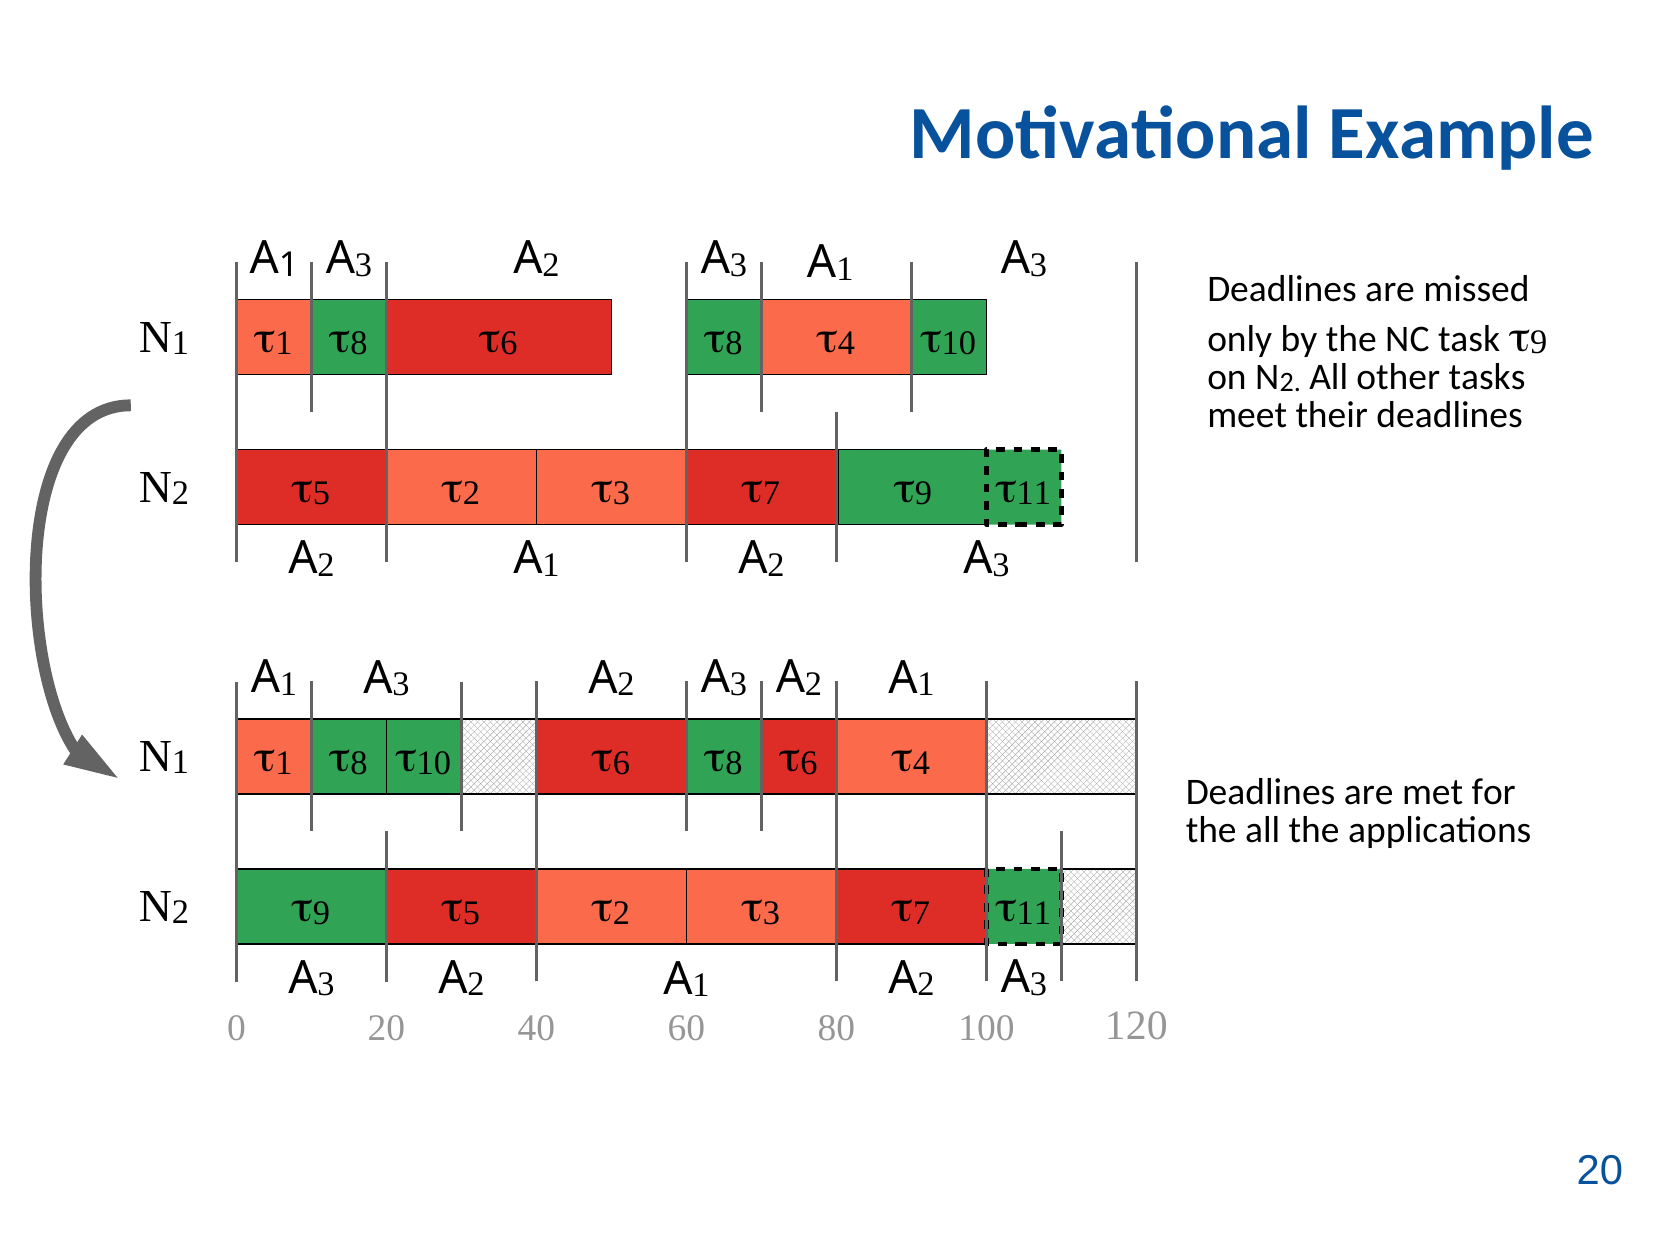

# Motivational Example
A3
A3
A1
A2
A3
A1
Deadlines are missed only by the NC task τ9 on N2. All other tasks meet their deadlines
τ8
τ8
τ4
τ10
τ1
τ6
N1
τ11
τ5
τ2
τ3
τ7
τ9
N2
A2
A1
A2
A3
A1
A3
A2
A3
A2
A1
τ10
τ6
τ4
τ8
τ8
τ1
τ6
N1
Deadlines are met for the all the applications
τ9
τ5
τ2
τ3
τ7
τ11
N2
A1
A3
A3
A2
A2
120
0
20
40
60
80
100